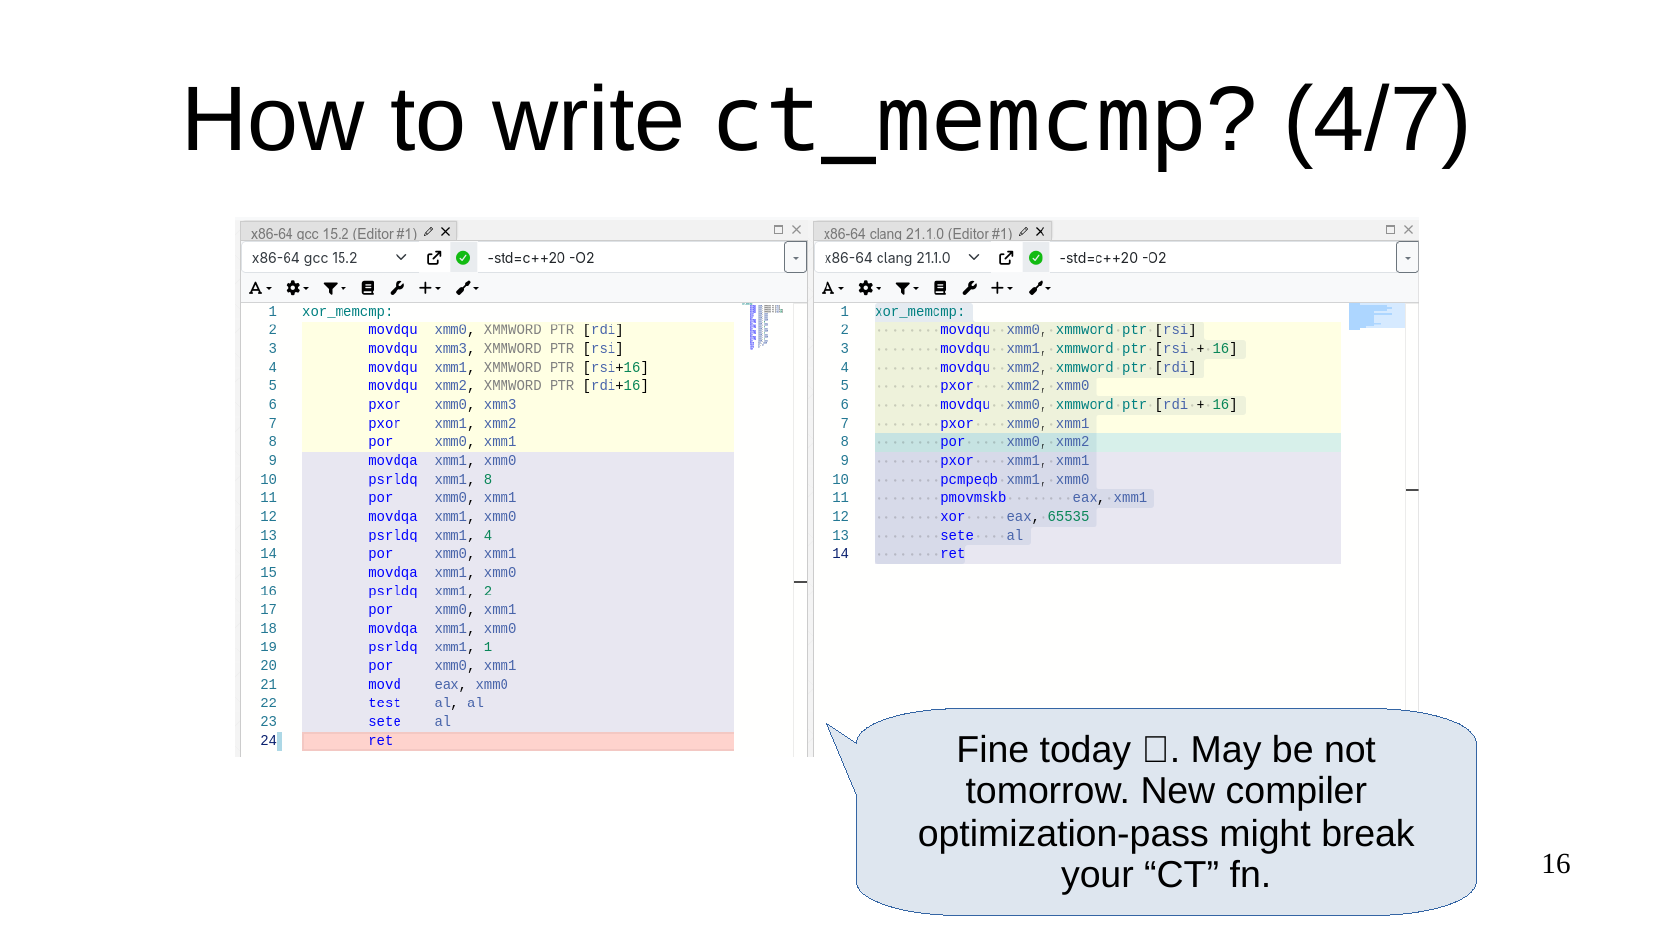

# How to write ct_memcmp? (4/7)
Fine today ✅. May be not tomorrow. New compiler optimization-pass might break your “CT” fn.
16